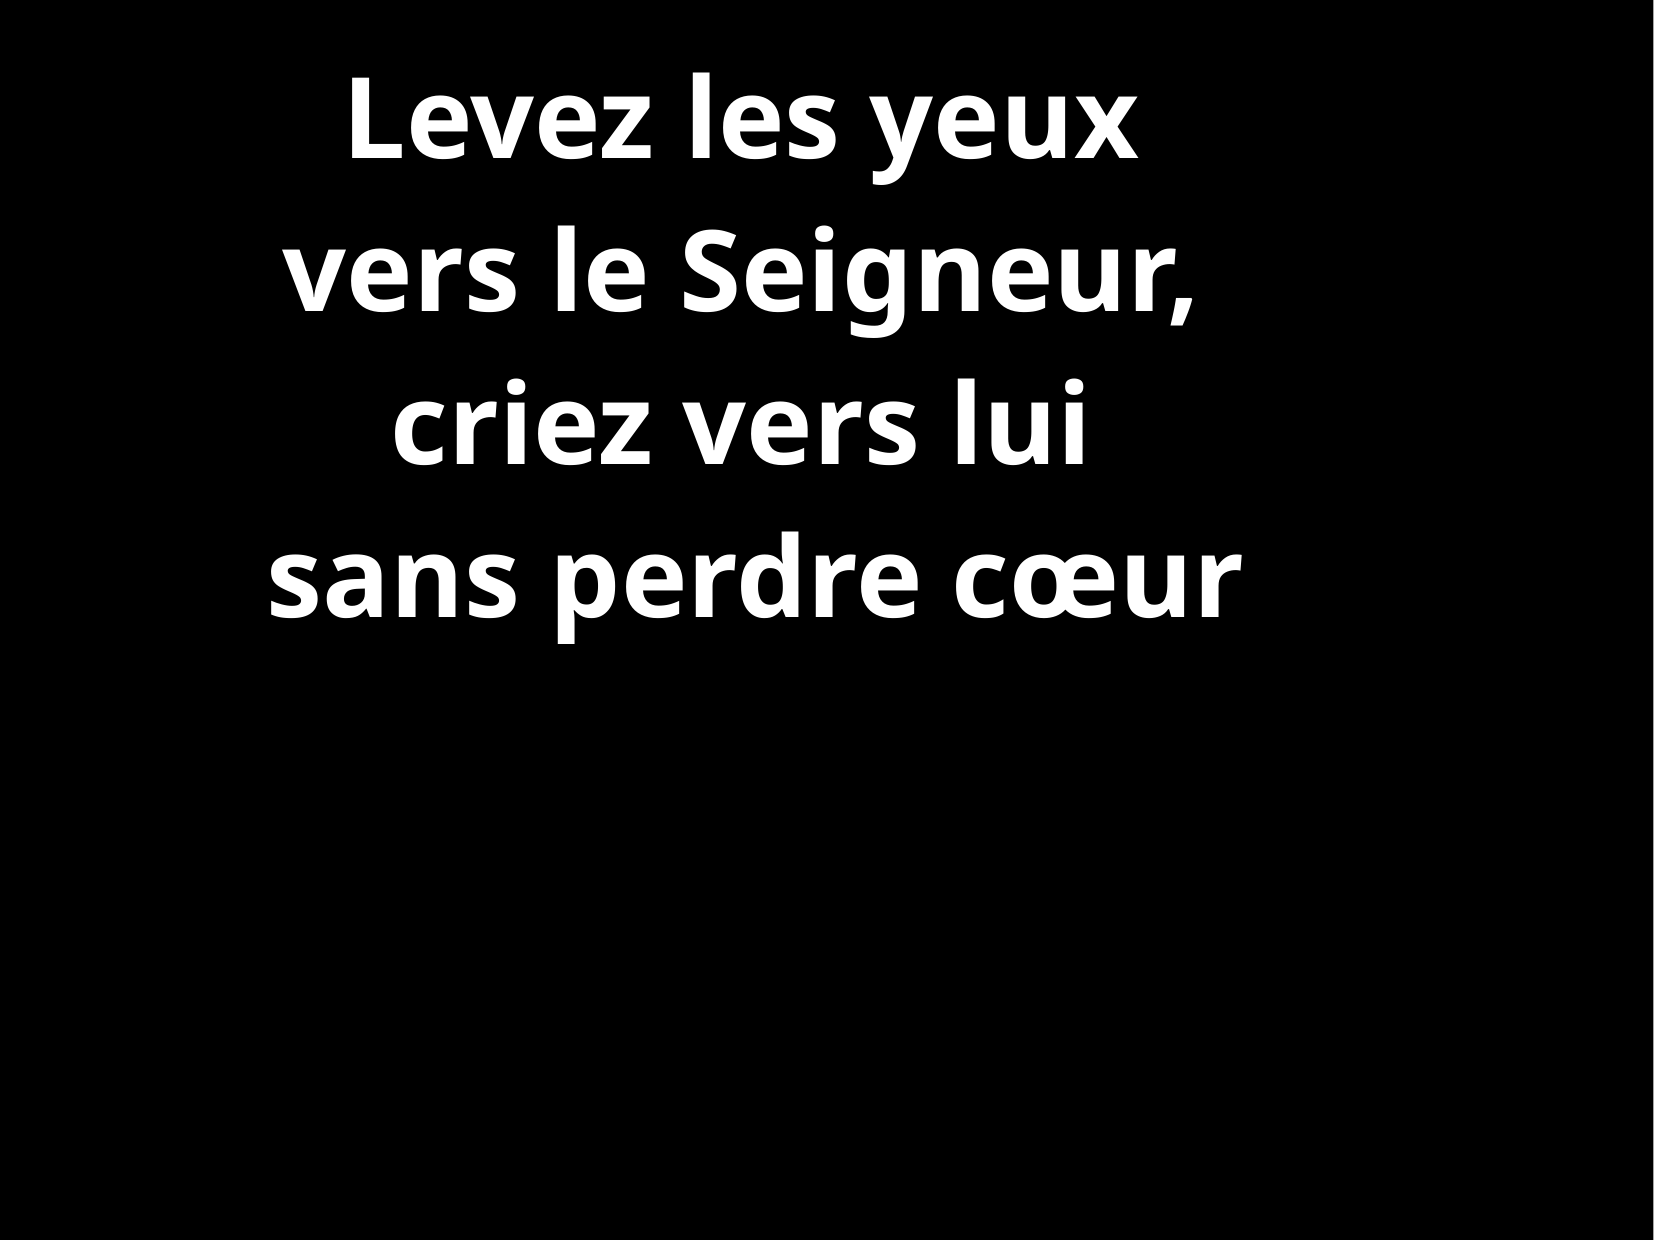

Levez les yeux
vers le Seigneur,
criez vers lui
sans perdre cœur